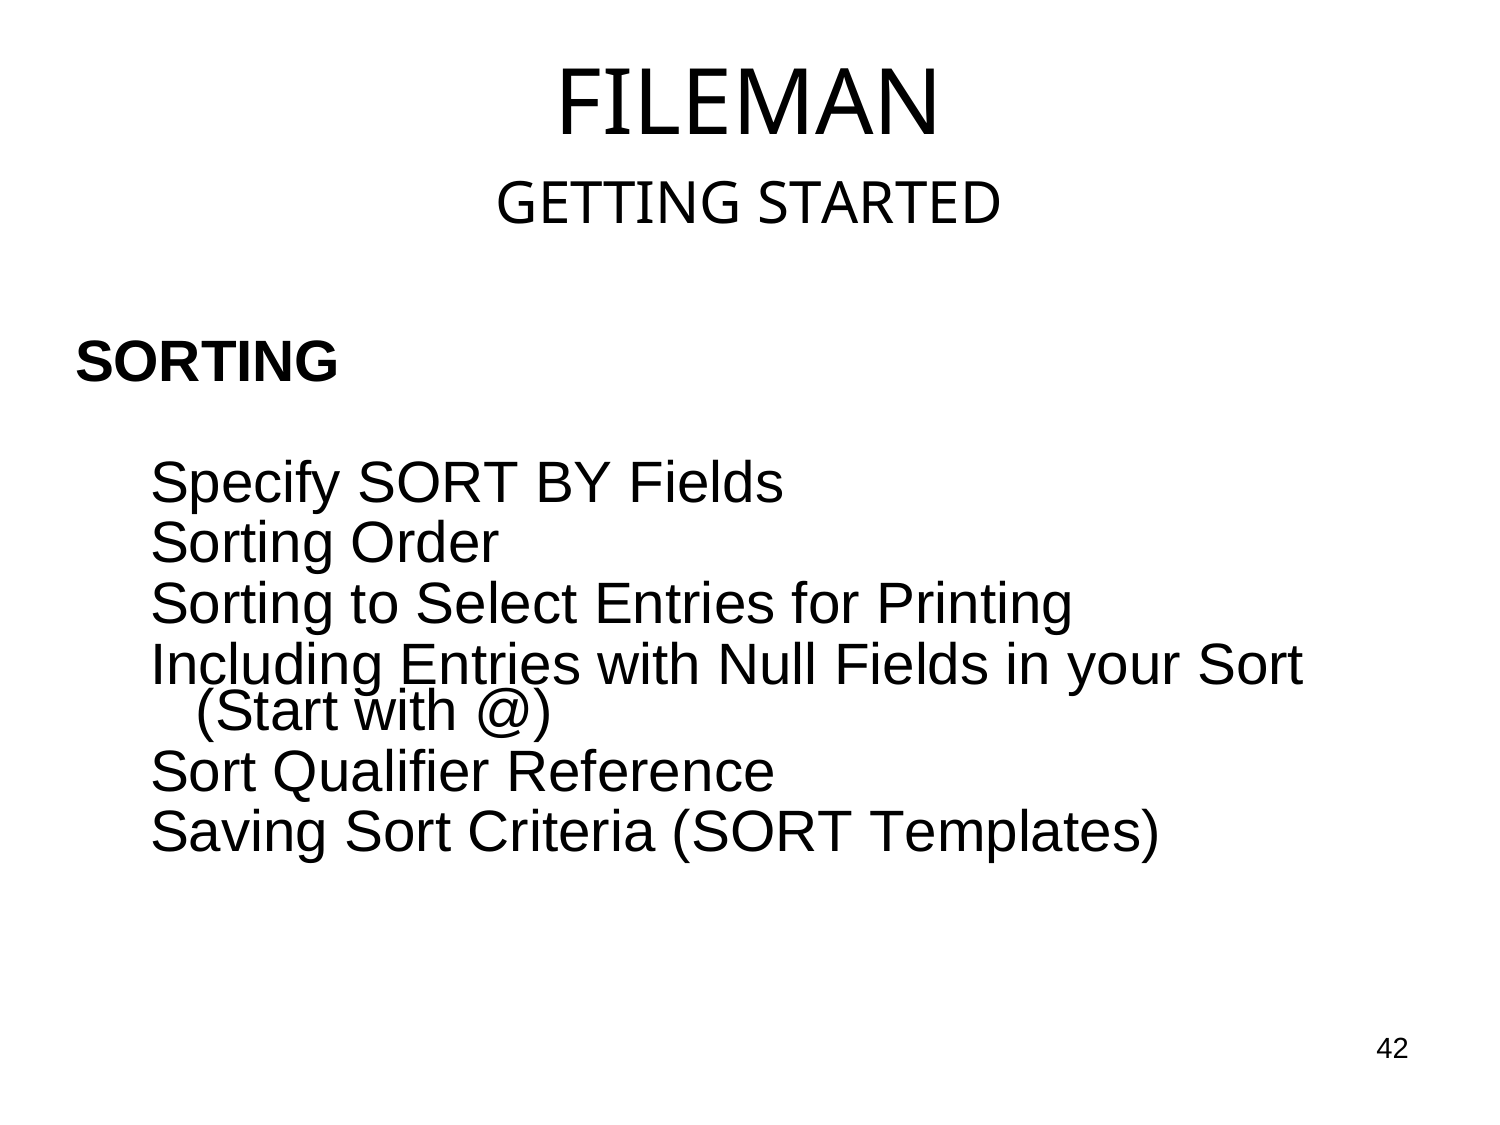

# FILEMAN GETTING STARTED
SORTING
Specify SORT BY Fields
Sorting Order
Sorting to Select Entries for Printing
Including Entries with Null Fields in your Sort (Start with @)
Sort Qualifier Reference
Saving Sort Criteria (SORT Templates)
42